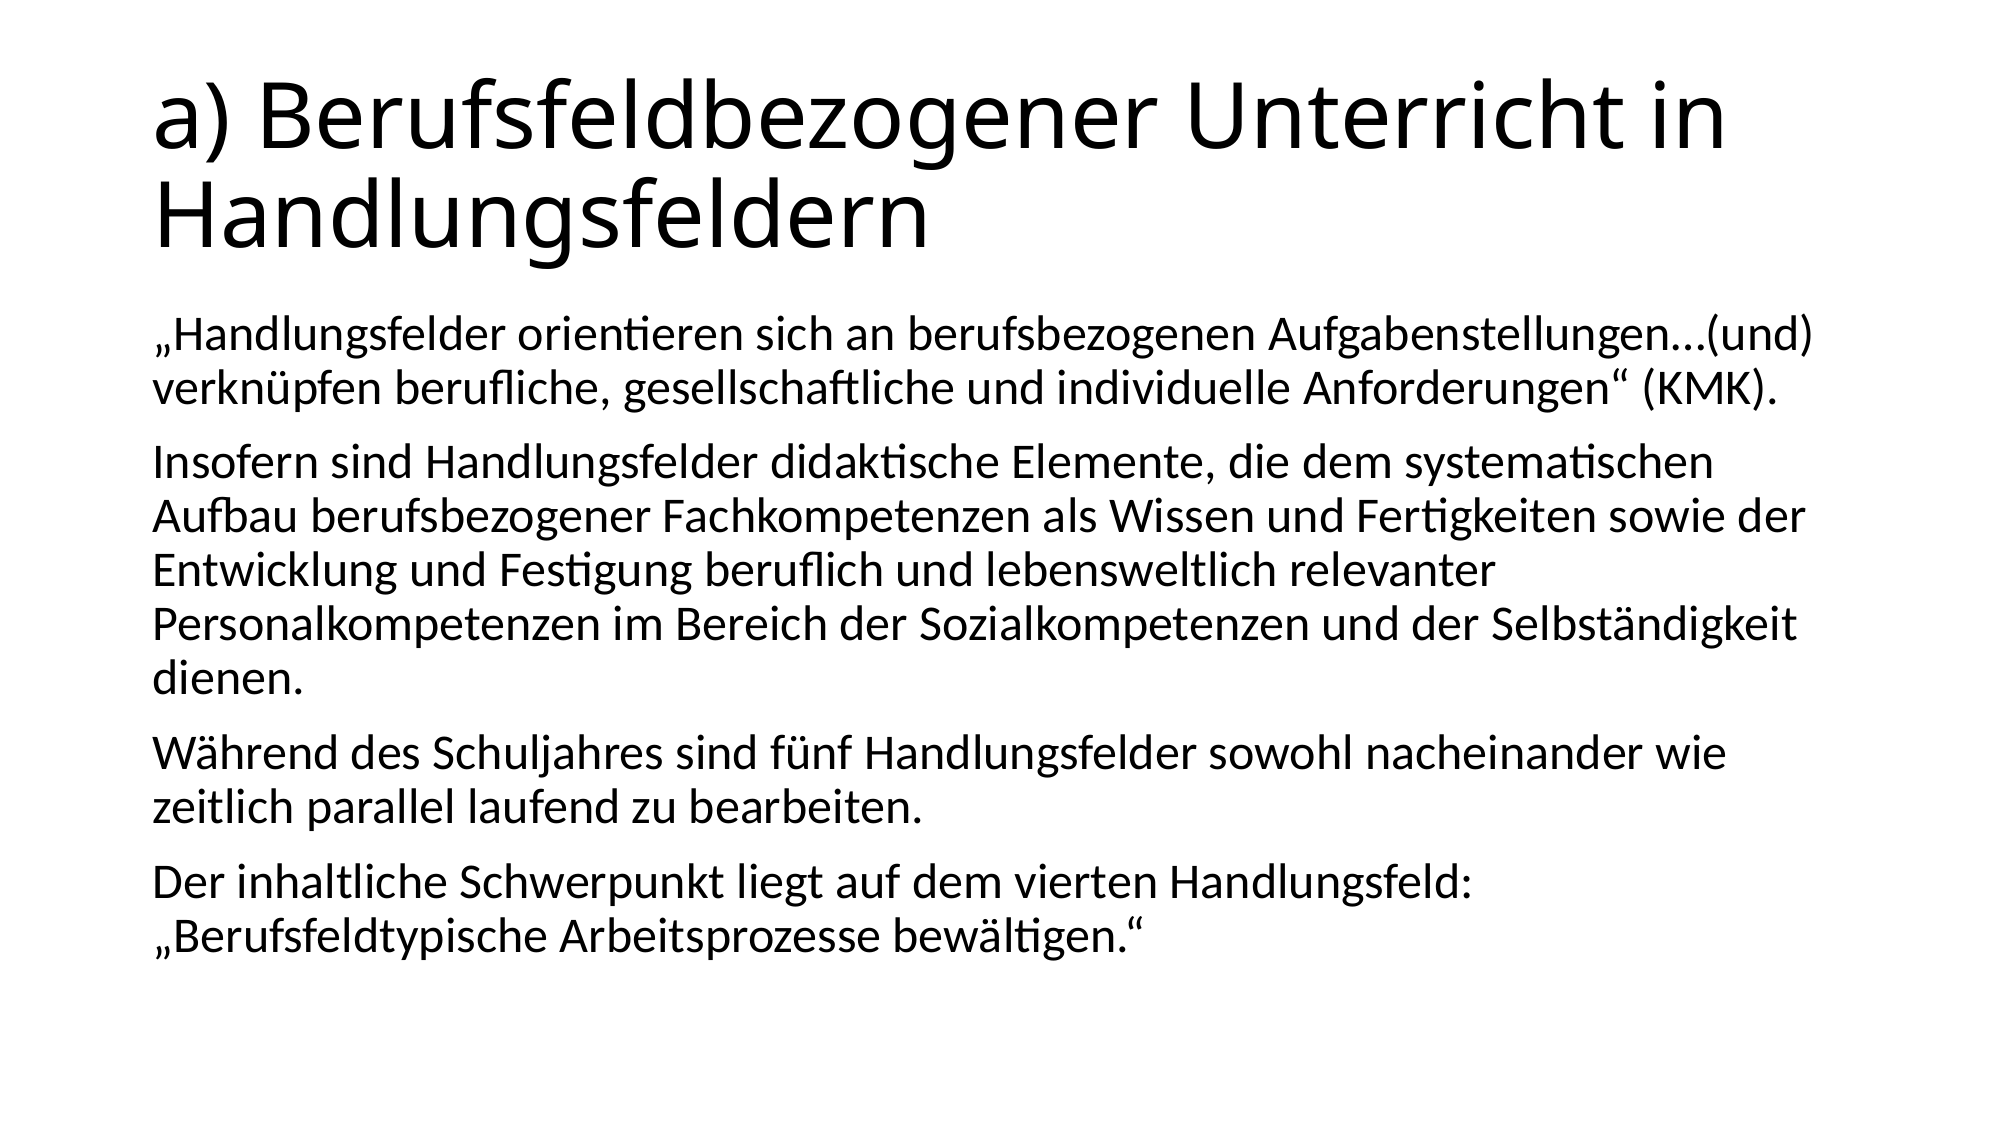

# a) Berufsfeldbezogener Unterricht in Handlungsfeldern
„Handlungsfelder orientieren sich an berufsbezogenen Aufgabenstellungen…(und) verknüpfen berufliche, gesellschaftliche und individuelle Anforderungen“ (KMK).
Insofern sind Handlungsfelder didaktische Elemente, die dem systematischen Aufbau berufsbezogener Fachkompetenzen als Wissen und Fertigkeiten sowie der Entwicklung und Festigung beruflich und lebensweltlich relevanter Personalkompetenzen im Bereich der Sozialkompetenzen und der Selbständigkeit dienen.
Während des Schuljahres sind fünf Handlungsfelder sowohl nacheinander wie zeitlich parallel laufend zu bearbeiten.
Der inhaltliche Schwerpunkt liegt auf dem vierten Handlungsfeld: „Berufsfeldtypische Arbeitsprozesse bewältigen.“